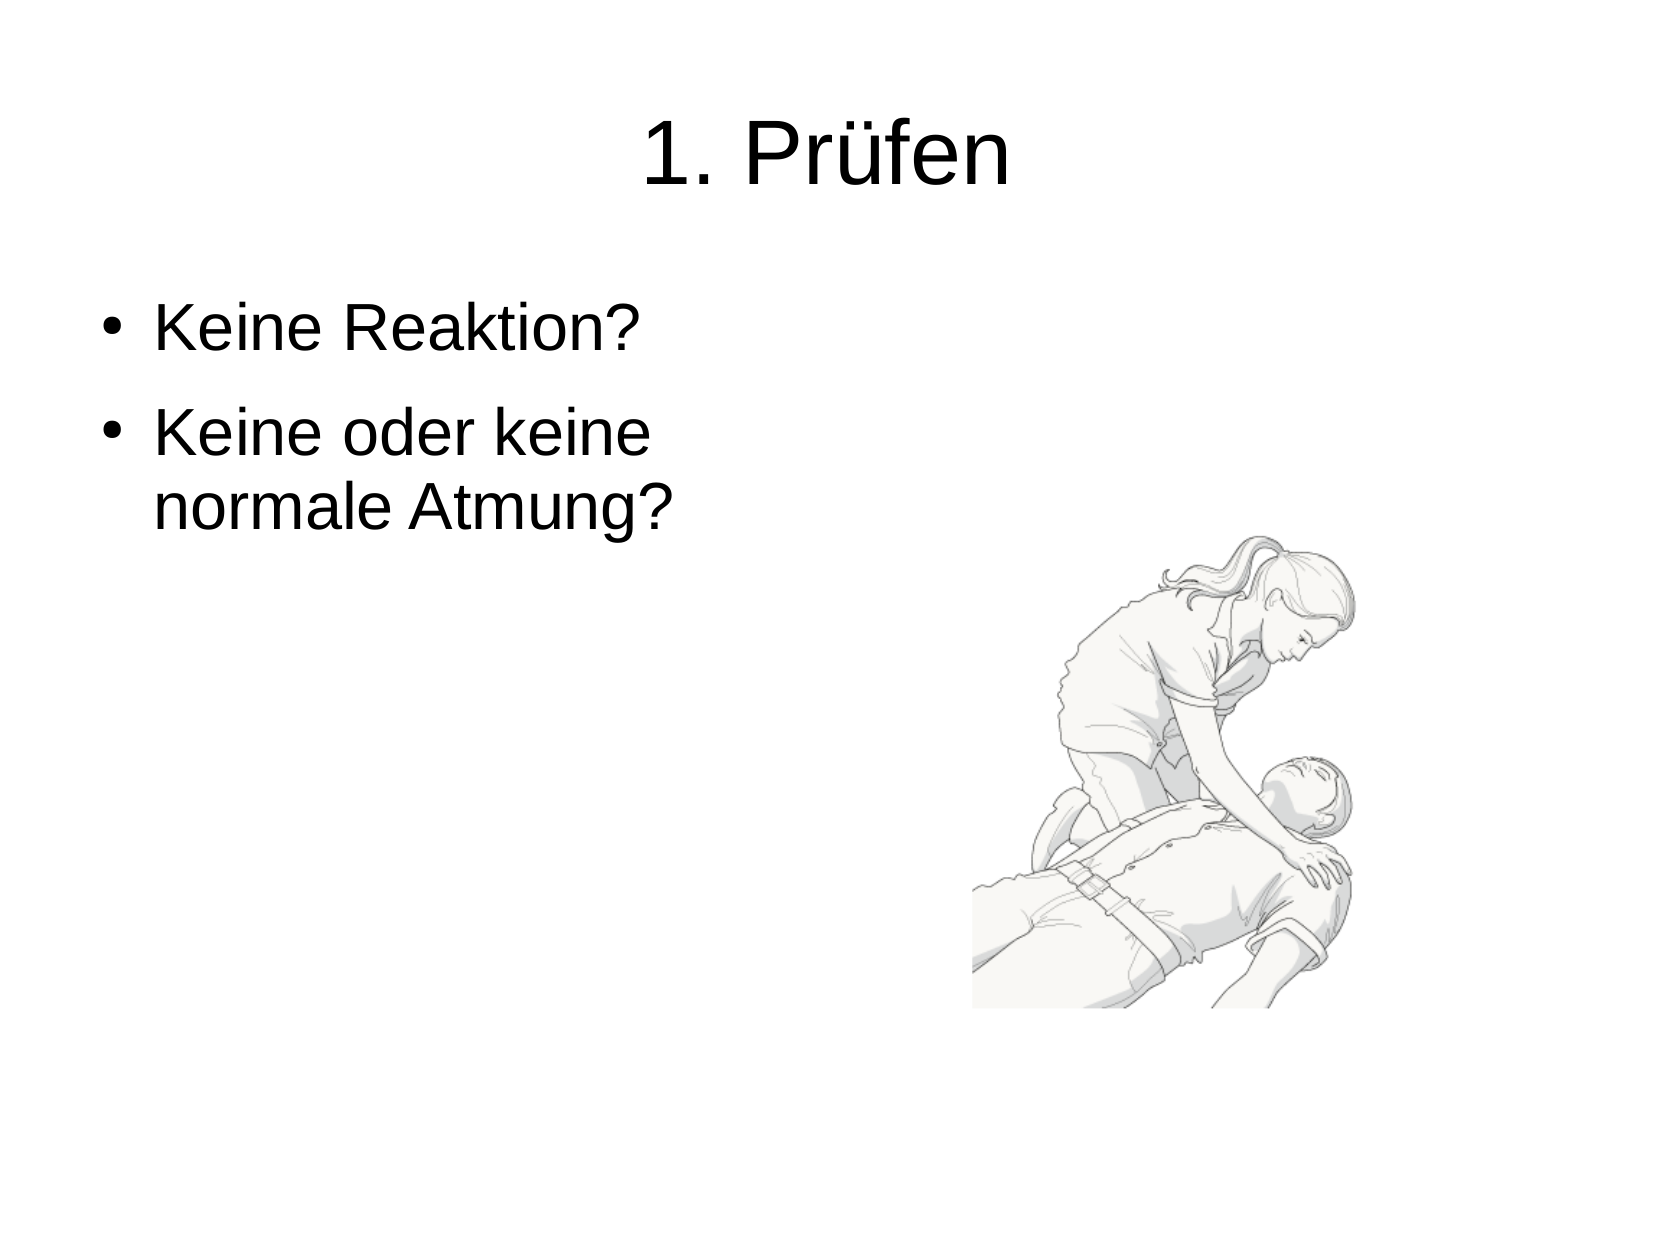

# 1. Prüfen
Keine Reaktion?
Keine oder keine normale Atmung?